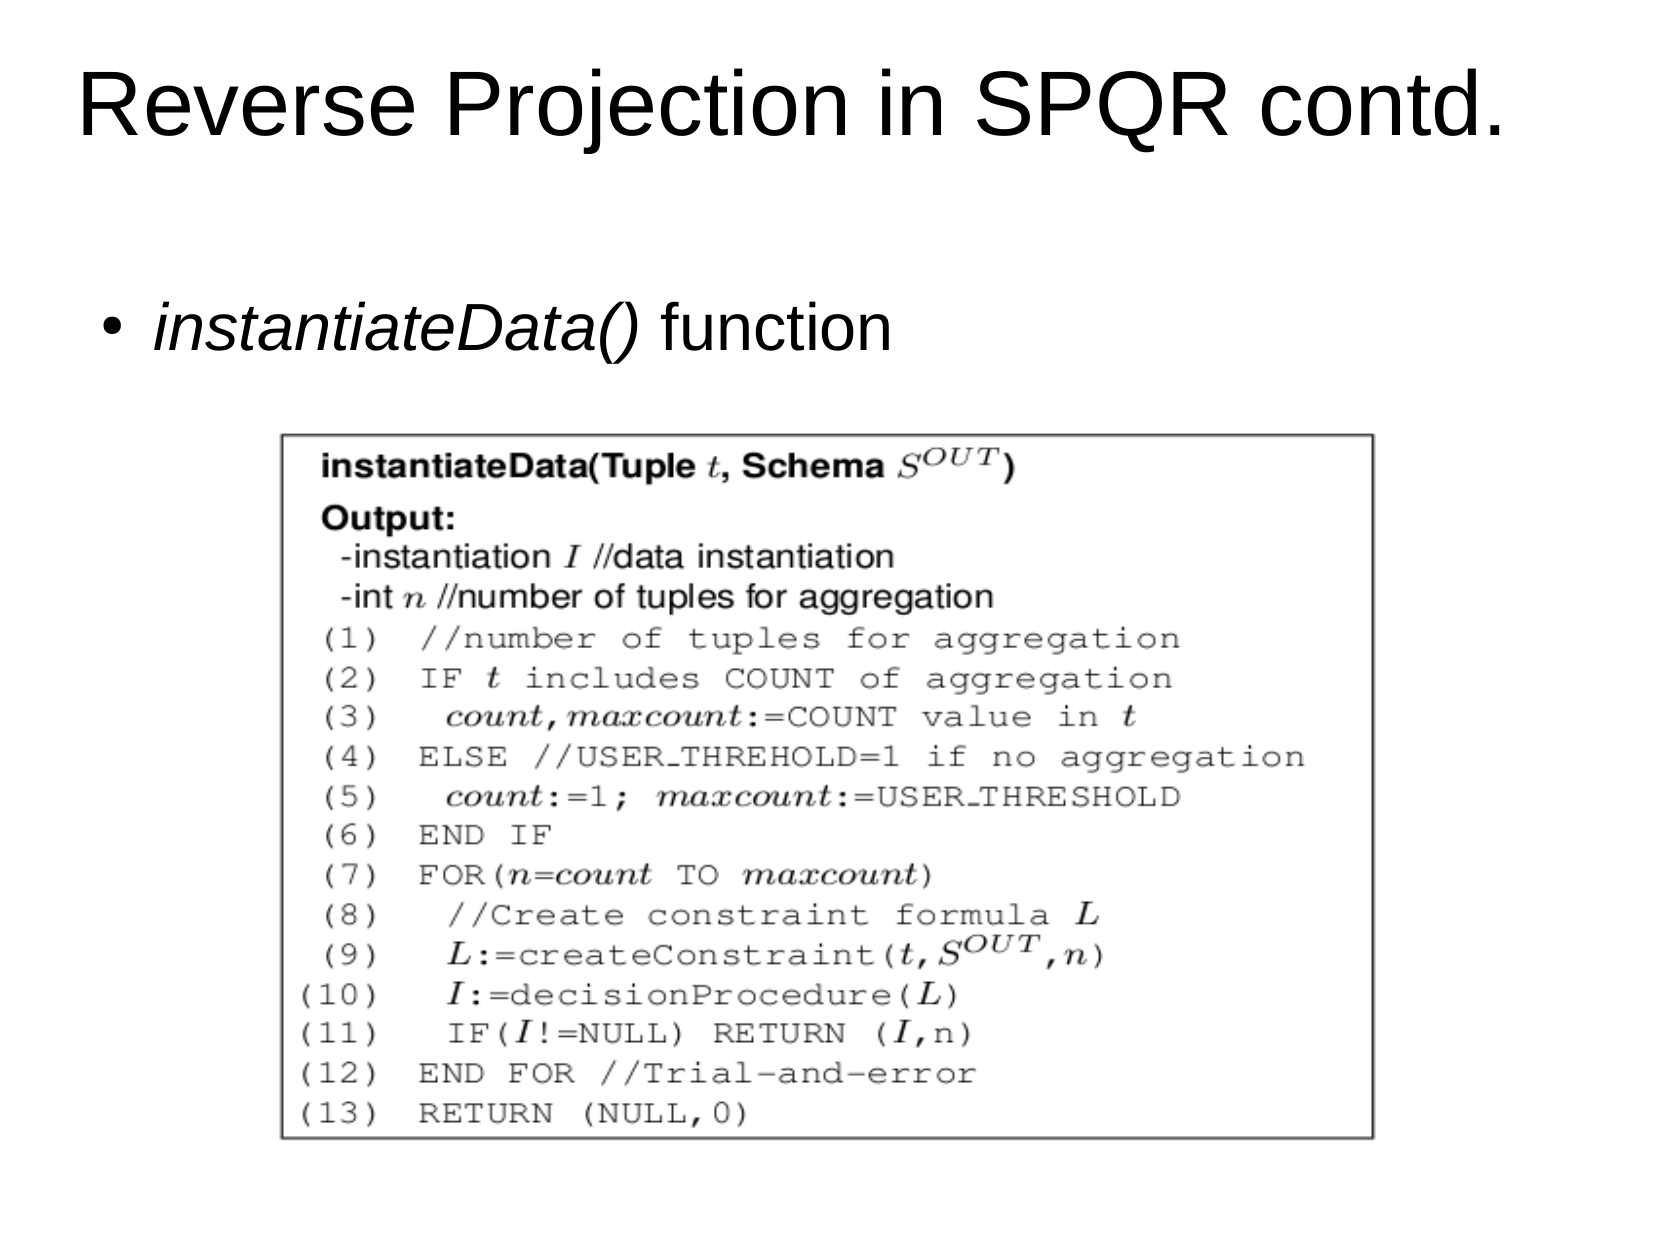

# Reverse Projection in SPQR contd.
instantiateData() function